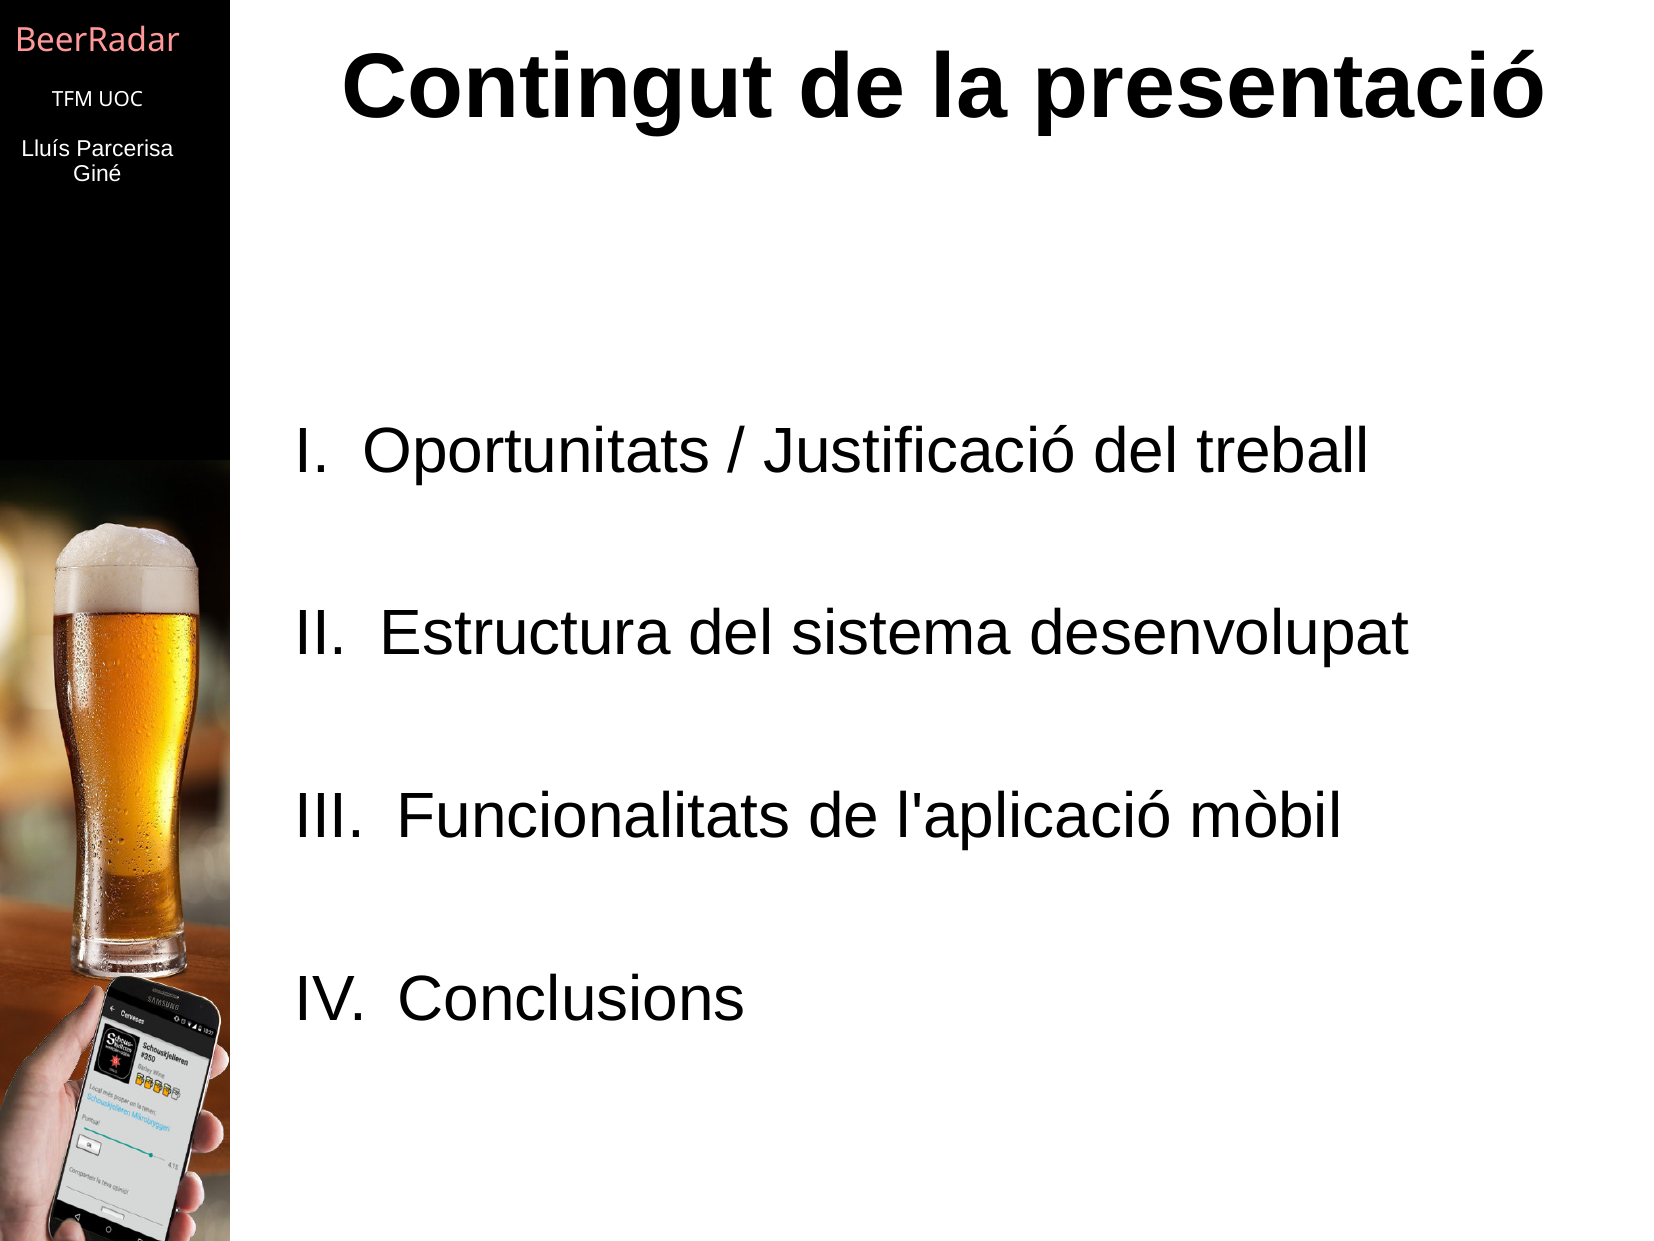

# Contingut de la presentació
Oportunitats / Justificació del treball
Estructura del sistema desenvolupat
Funcionalitats de l'aplicació mòbil
Conclusions